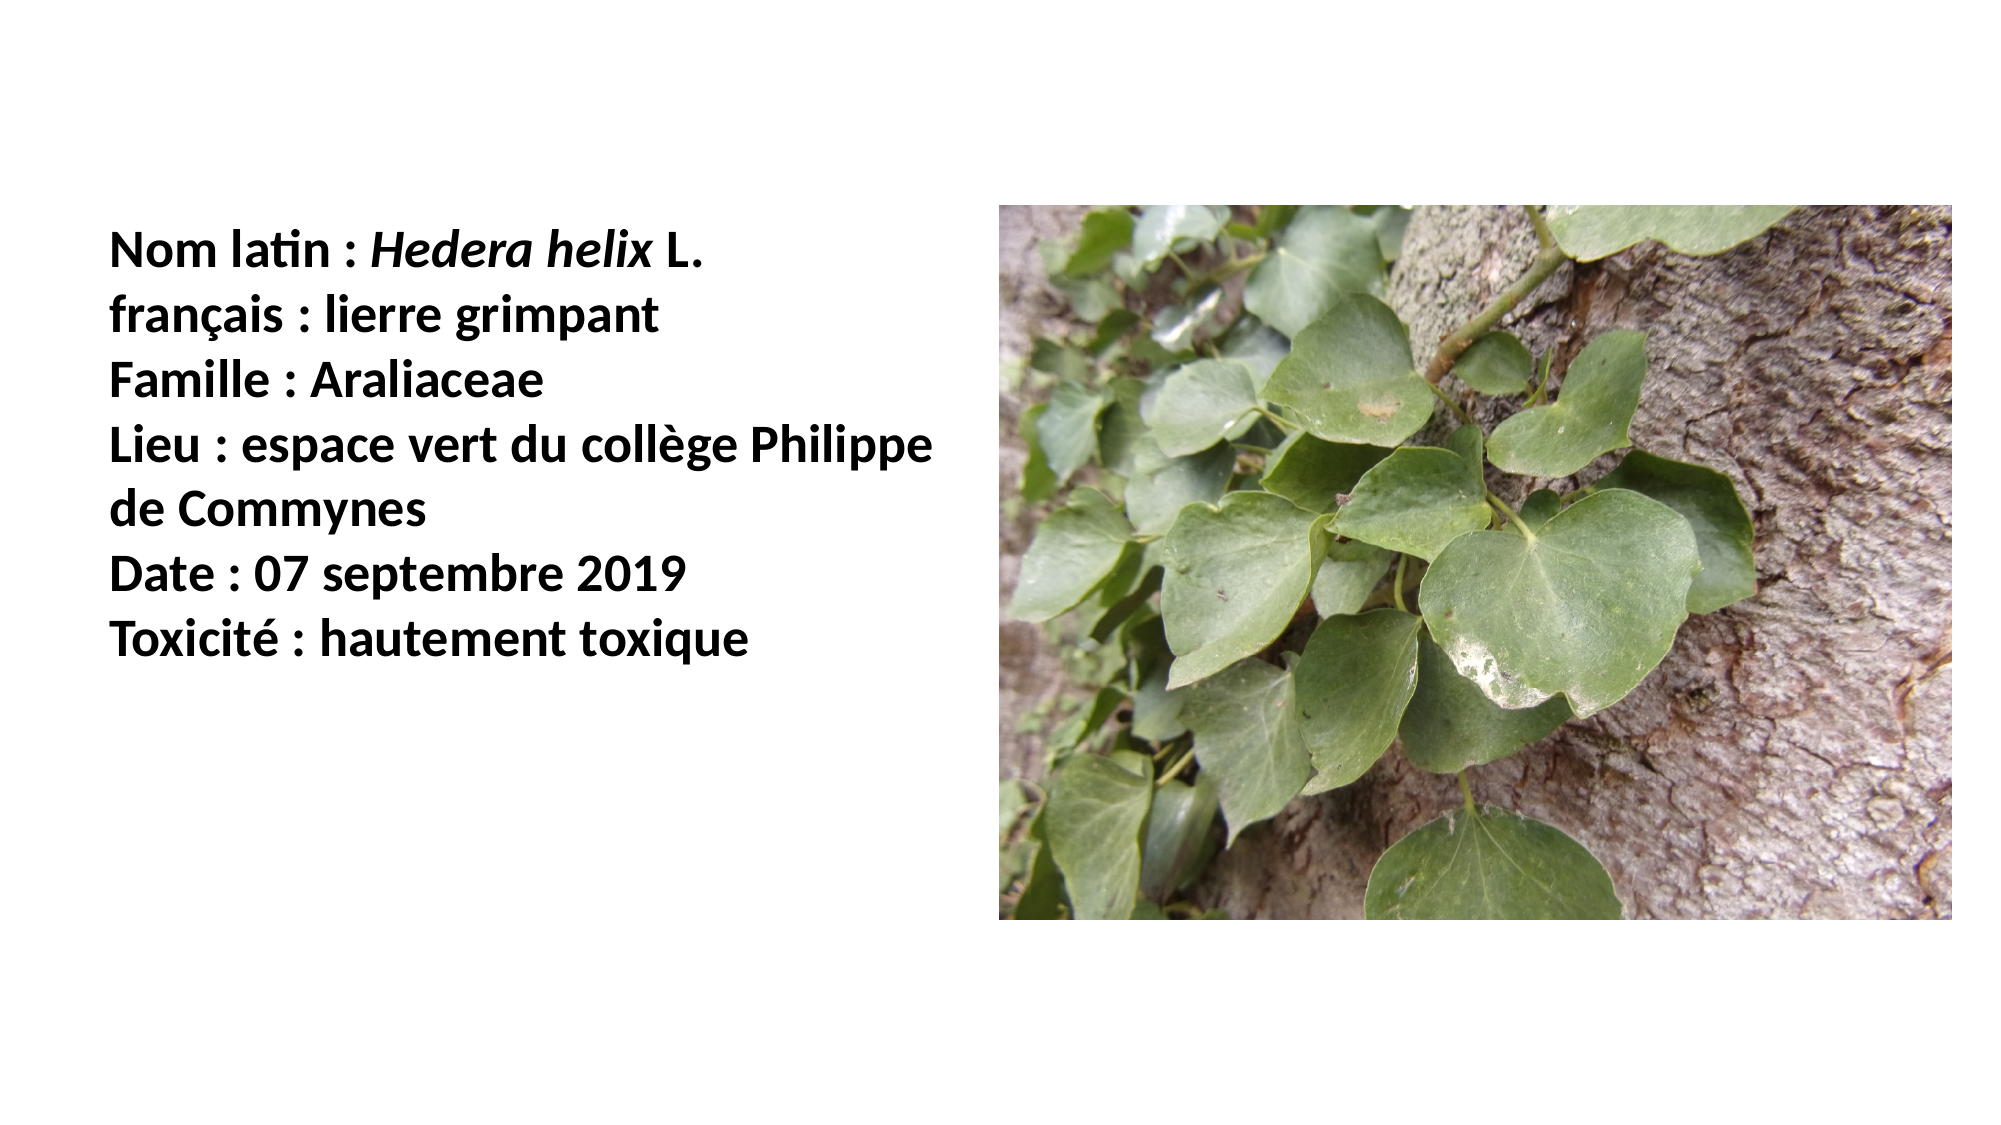

Nom latin : Hedera helix L.
français : lierre grimpant
Famille : Araliaceae
Lieu : espace vert du collège Philippe de Commynes
Date : 07 septembre 2019
Toxicité : hautement toxique